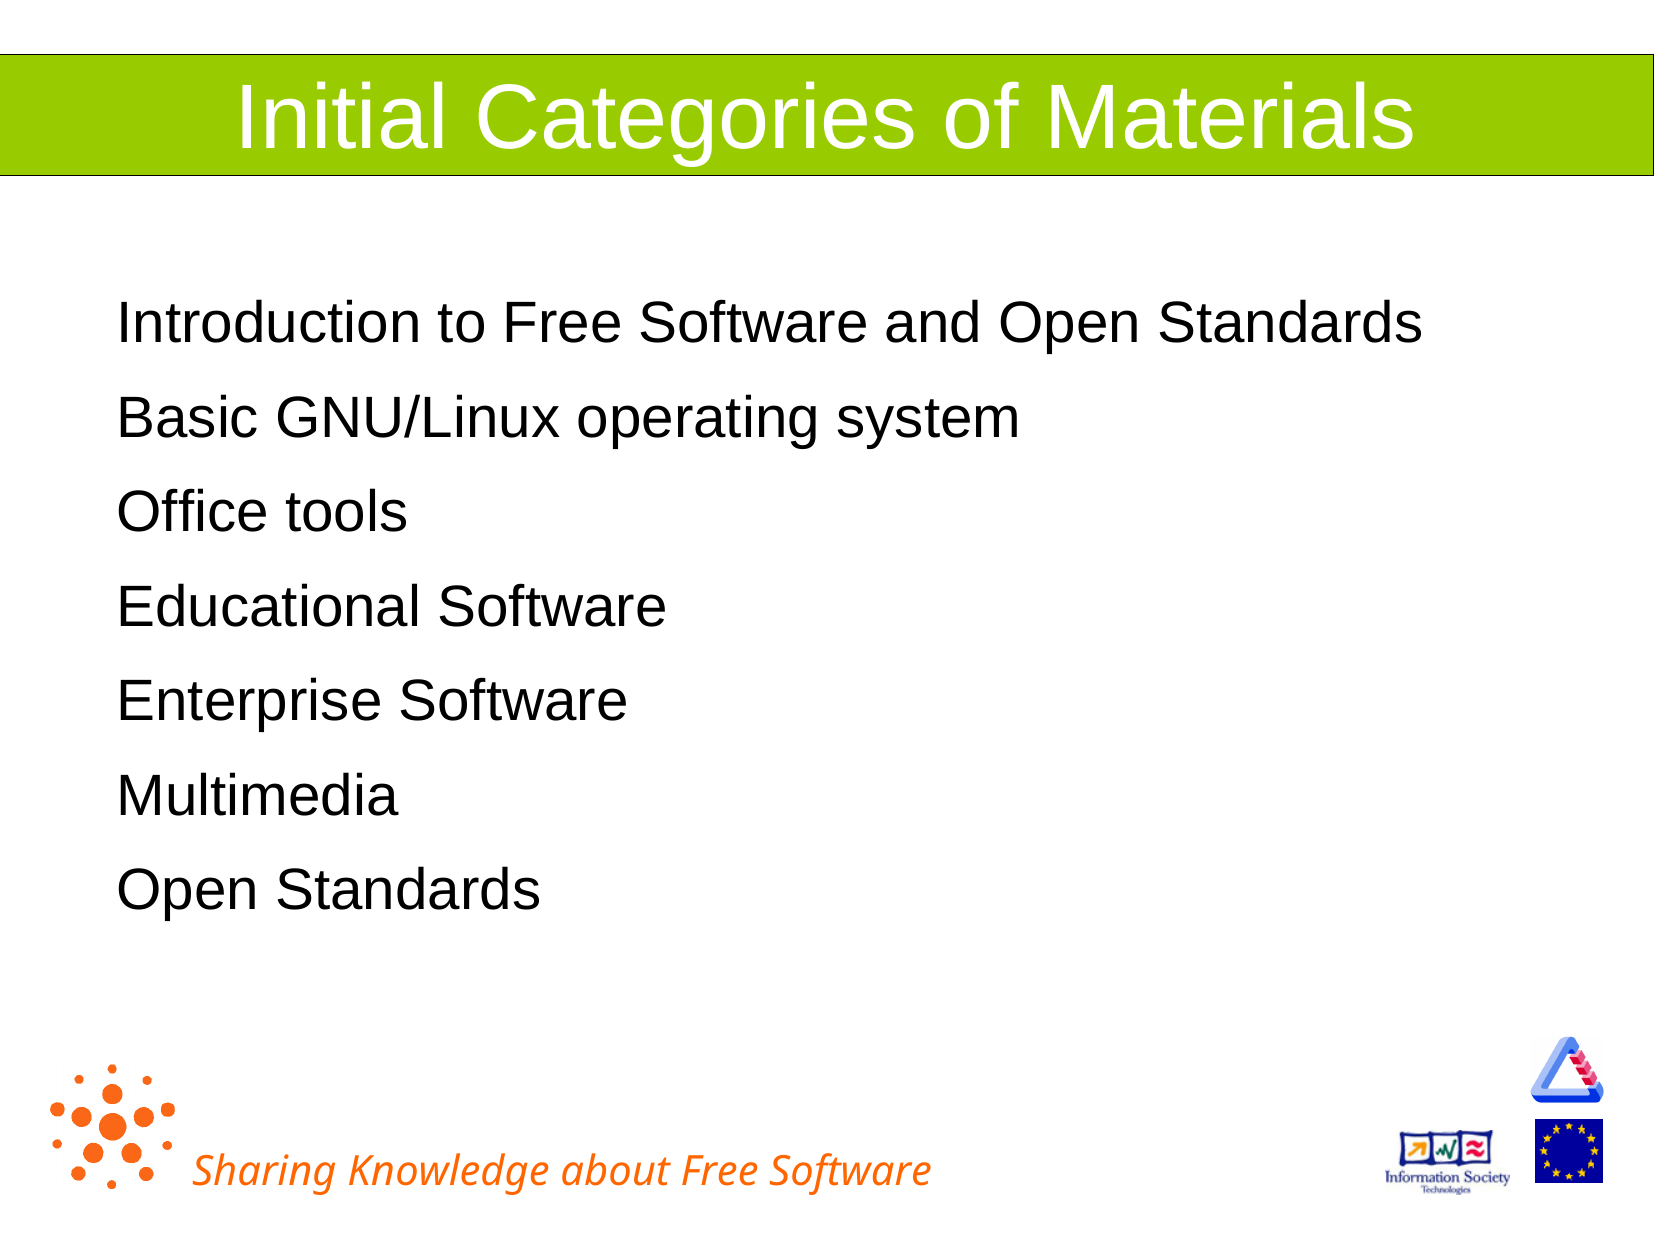

# Initial Categories of Materials
 Introduction to Free Software and Open Standards
 Basic GNU/Linux operating system
 Office tools
 Educational Software
 Enterprise Software
 Multimedia
 Open Standards